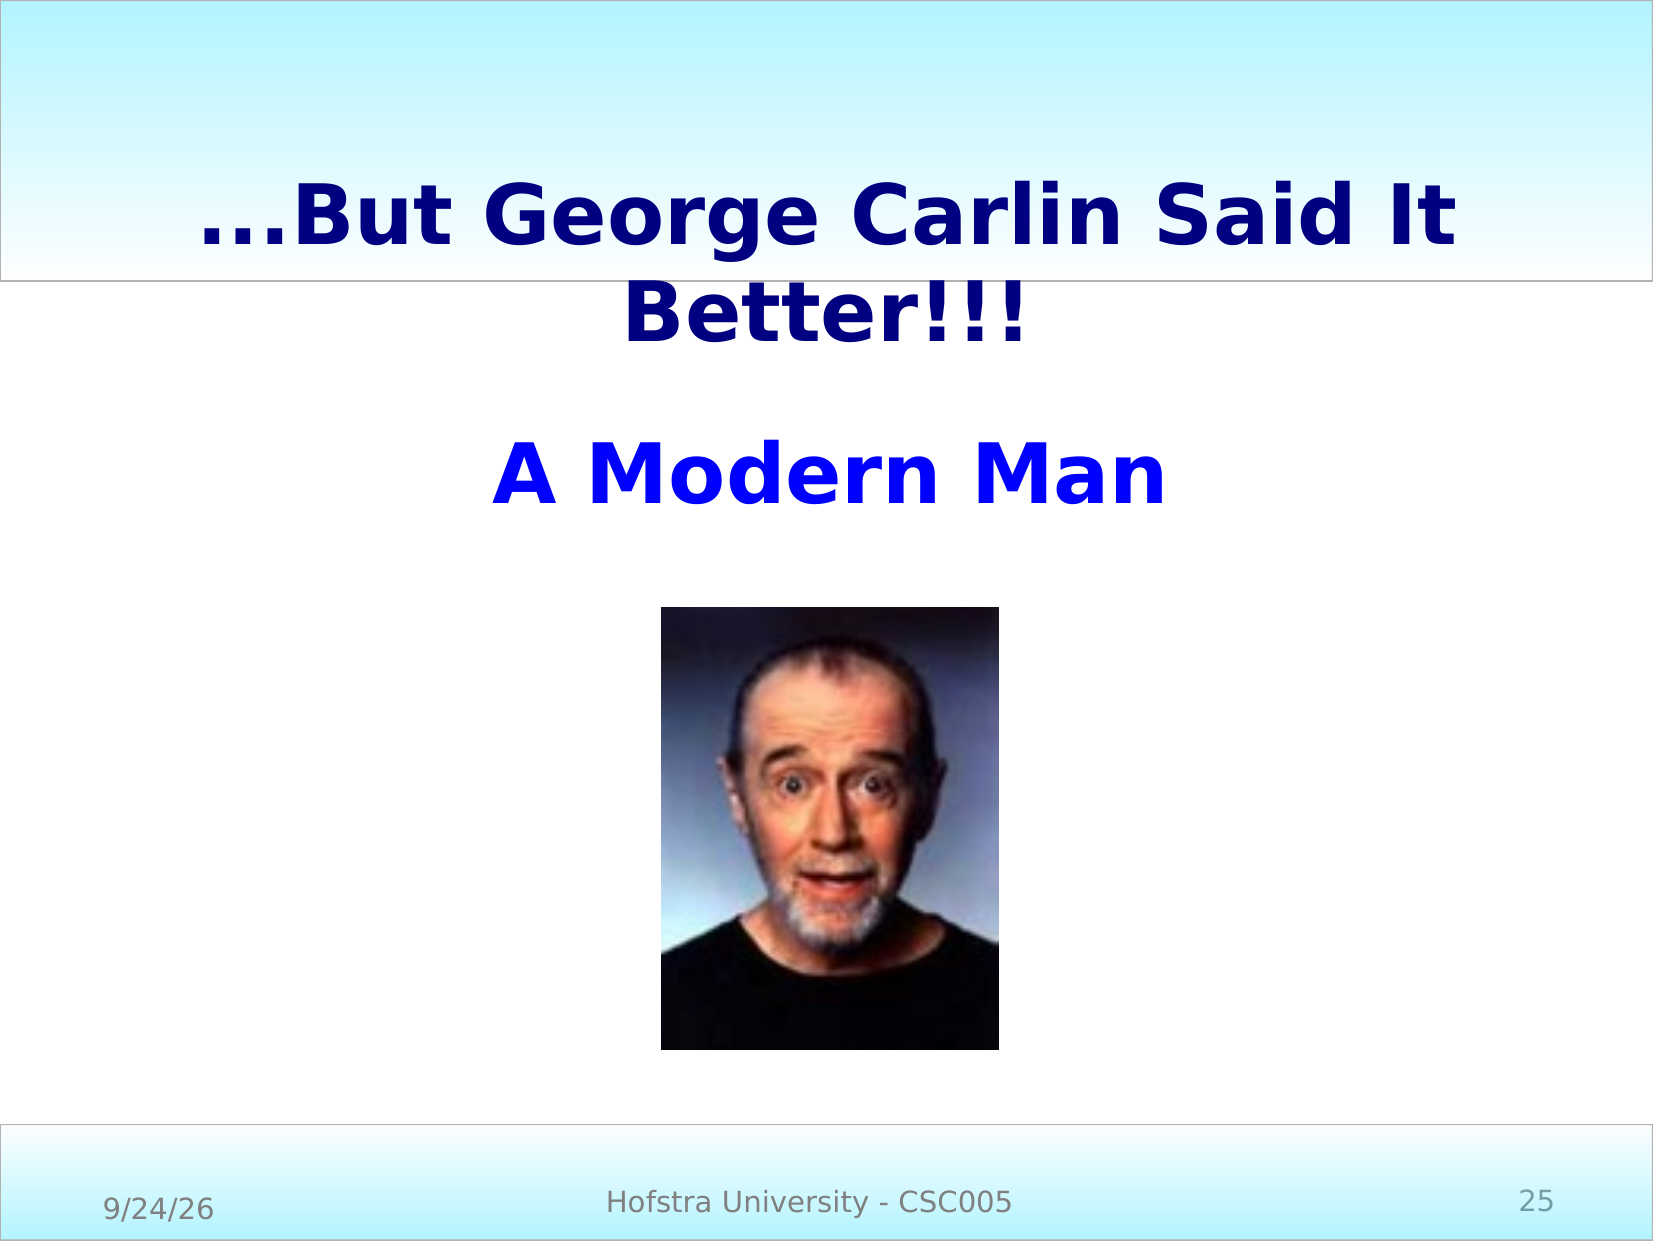

# ...But George Carlin Said It Better!!!
A Modern Man
25
Hofstra University - CSC005